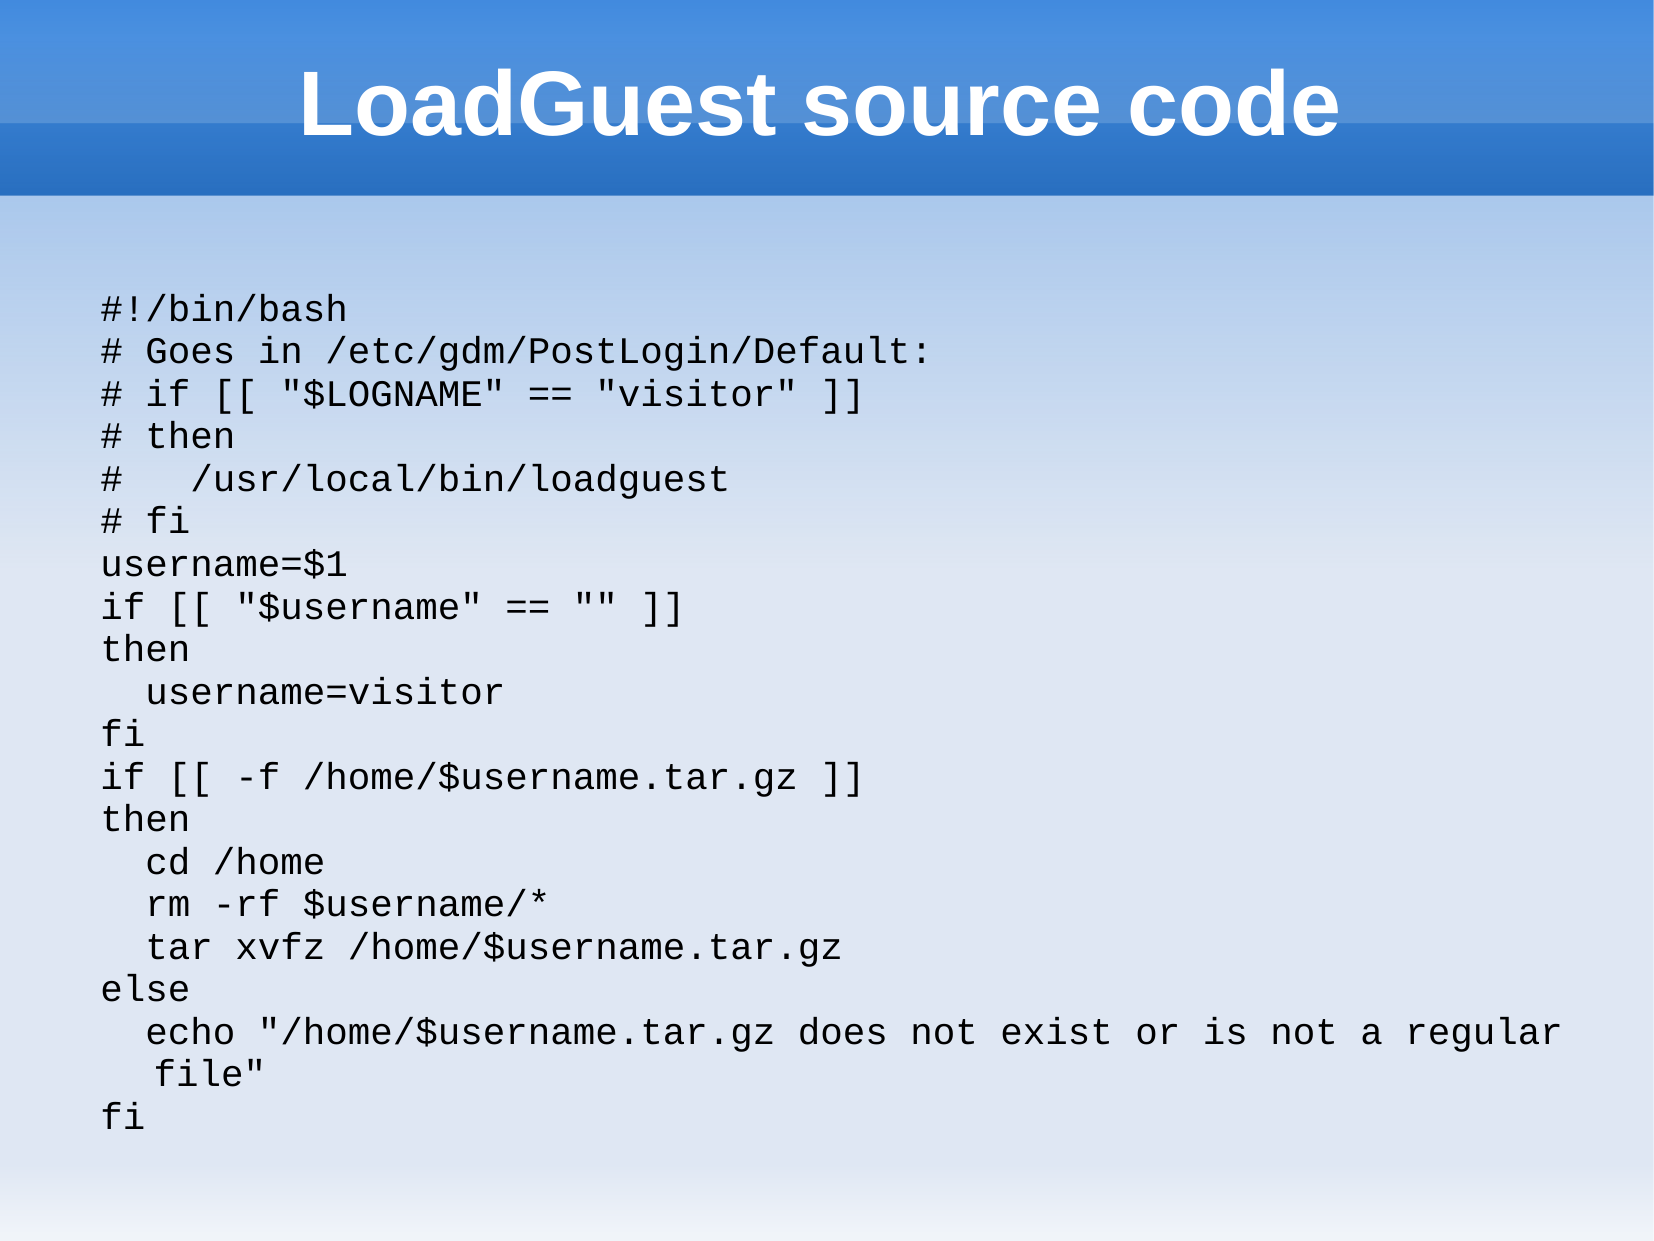

# LoadGuest source code
#!/bin/bash
# Goes in /etc/gdm/PostLogin/Default:
# if [[ "$LOGNAME" == "visitor" ]]
# then
# /usr/local/bin/loadguest
# fi
username=$1
if [[ "$username" == "" ]]
then
 username=visitor
fi
if [[ -f /home/$username.tar.gz ]]
then
 cd /home
 rm -rf $username/*
 tar xvfz /home/$username.tar.gz
else
 echo "/home/$username.tar.gz does not exist or is not a regular file"
fi